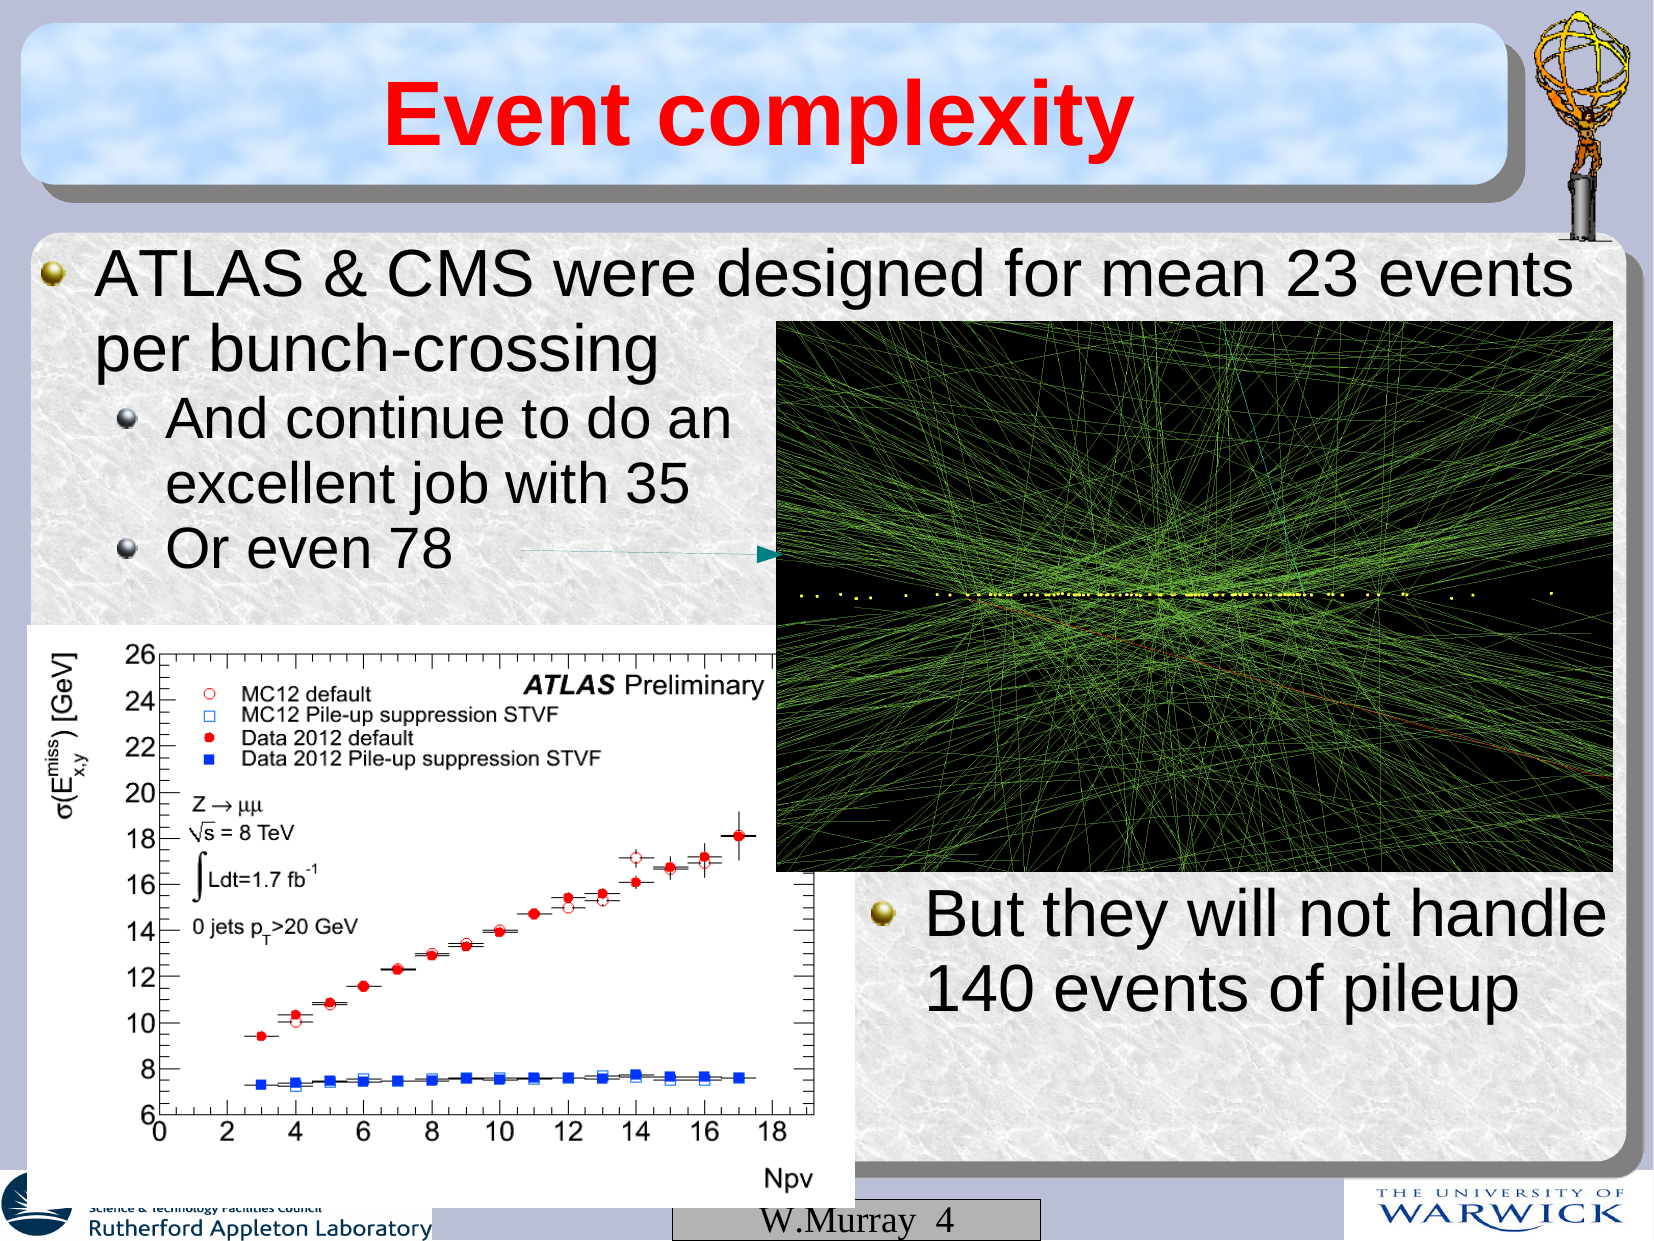

# Event complexity
ATLAS & CMS were designed for mean 23 events per bunch-crossing
And continue to do an
excellent job with 35
Or even 78
But they will not handle 140 events of pileup